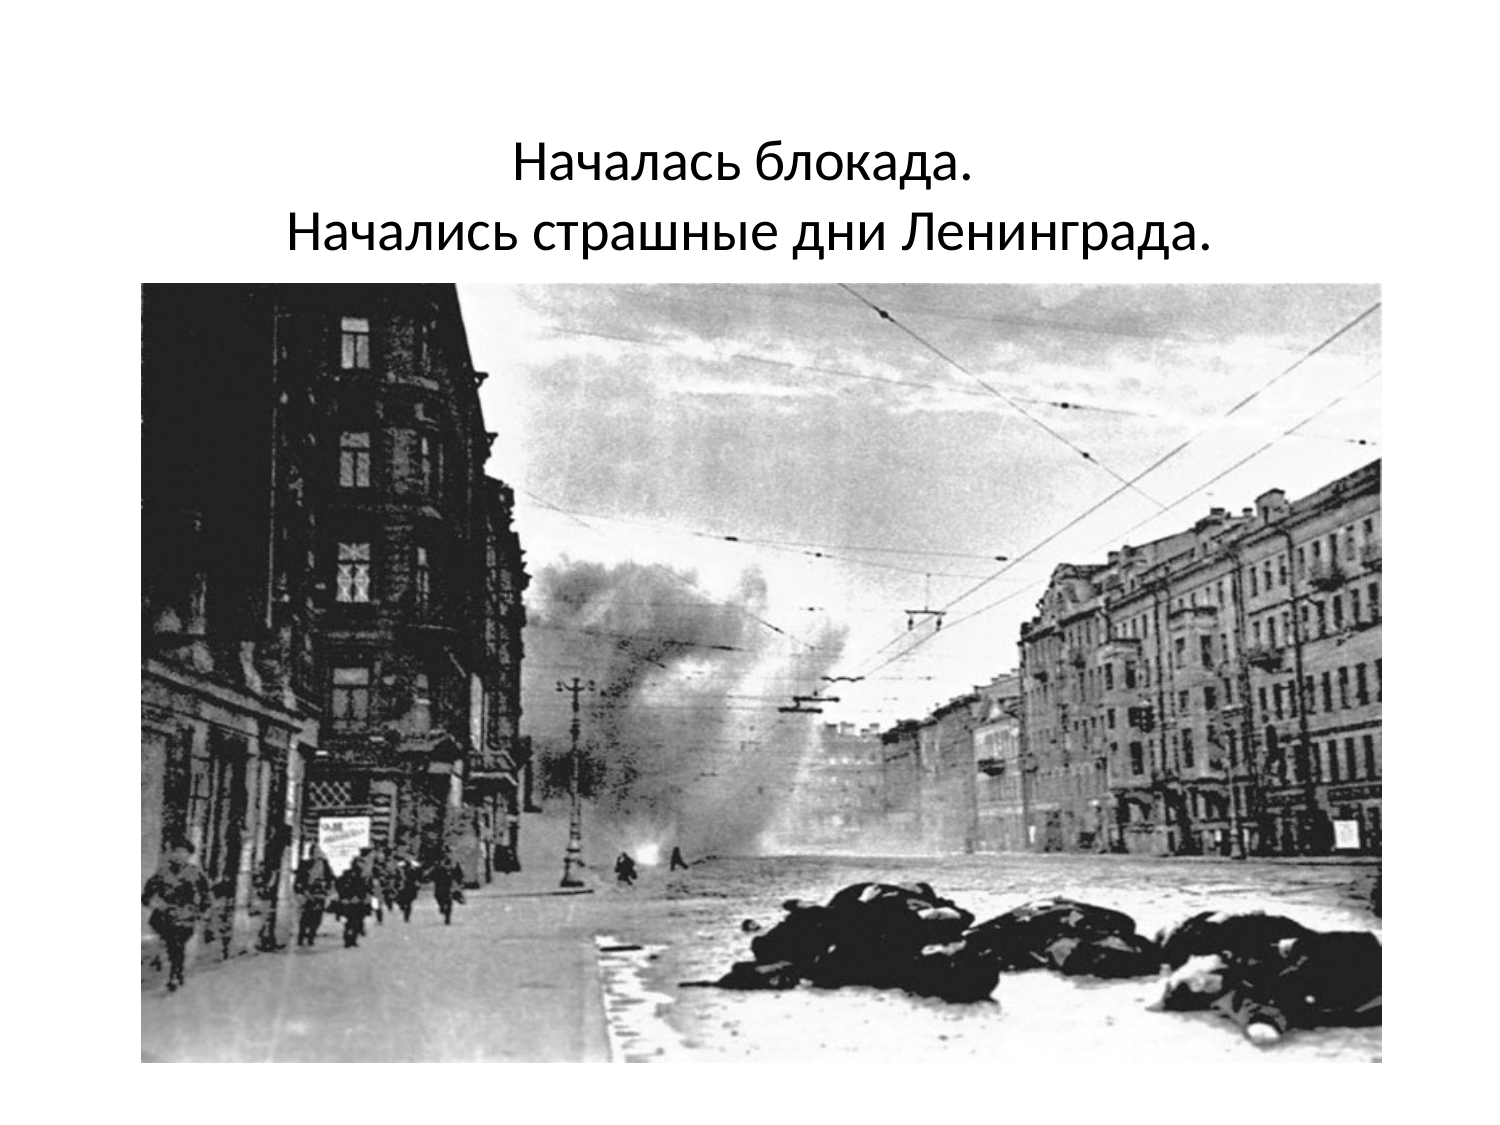

# Началась блокада. Начались страшные дни Ленинграда.